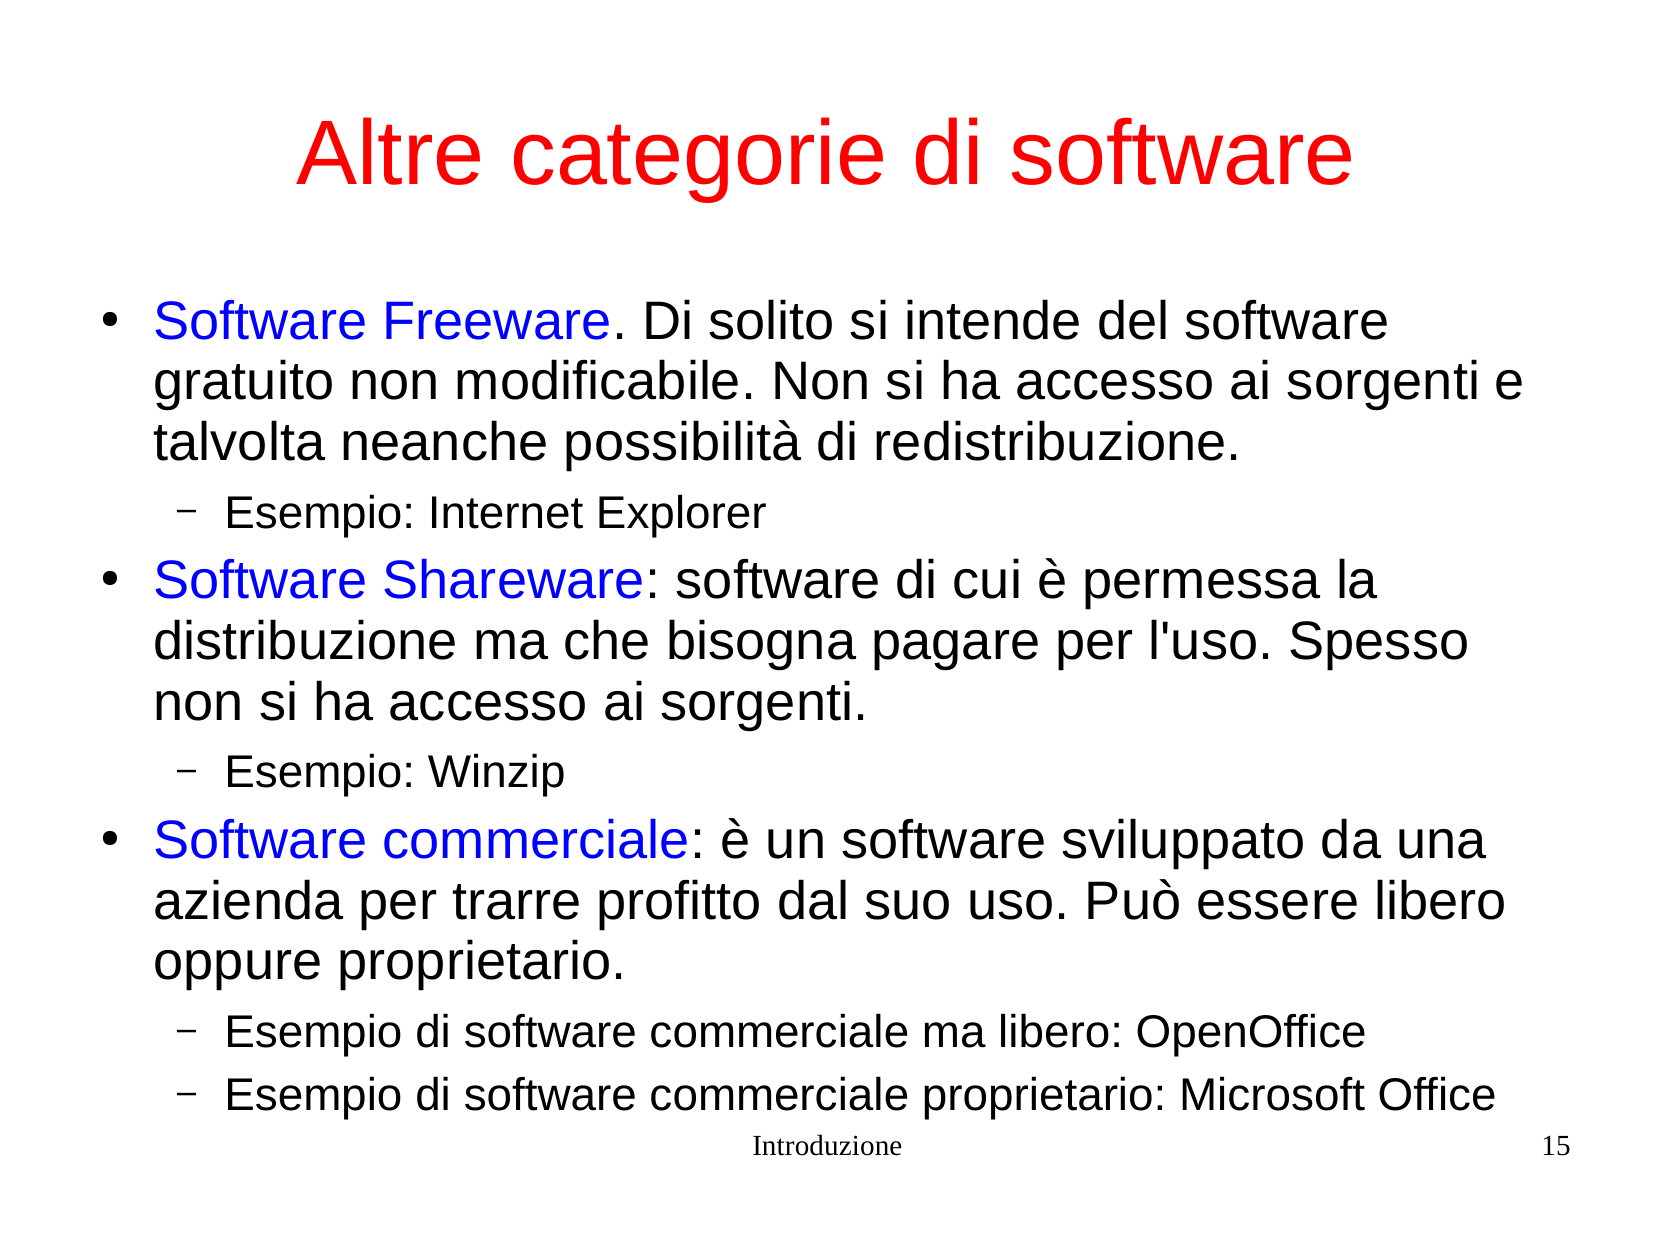

# Altre categorie di software
Software Freeware. Di solito si intende del software gratuito non modificabile. Non si ha accesso ai sorgenti e talvolta neanche possibilità di redistribuzione.
Esempio: Internet Explorer
Software Shareware: software di cui è permessa la distribuzione ma che bisogna pagare per l'uso. Spesso non si ha accesso ai sorgenti.
Esempio: Winzip
Software commerciale: è un software sviluppato da una azienda per trarre profitto dal suo uso. Può essere libero oppure proprietario.
Esempio di software commerciale ma libero: OpenOffice
Esempio di software commerciale proprietario: Microsoft Office
Introduzione
15